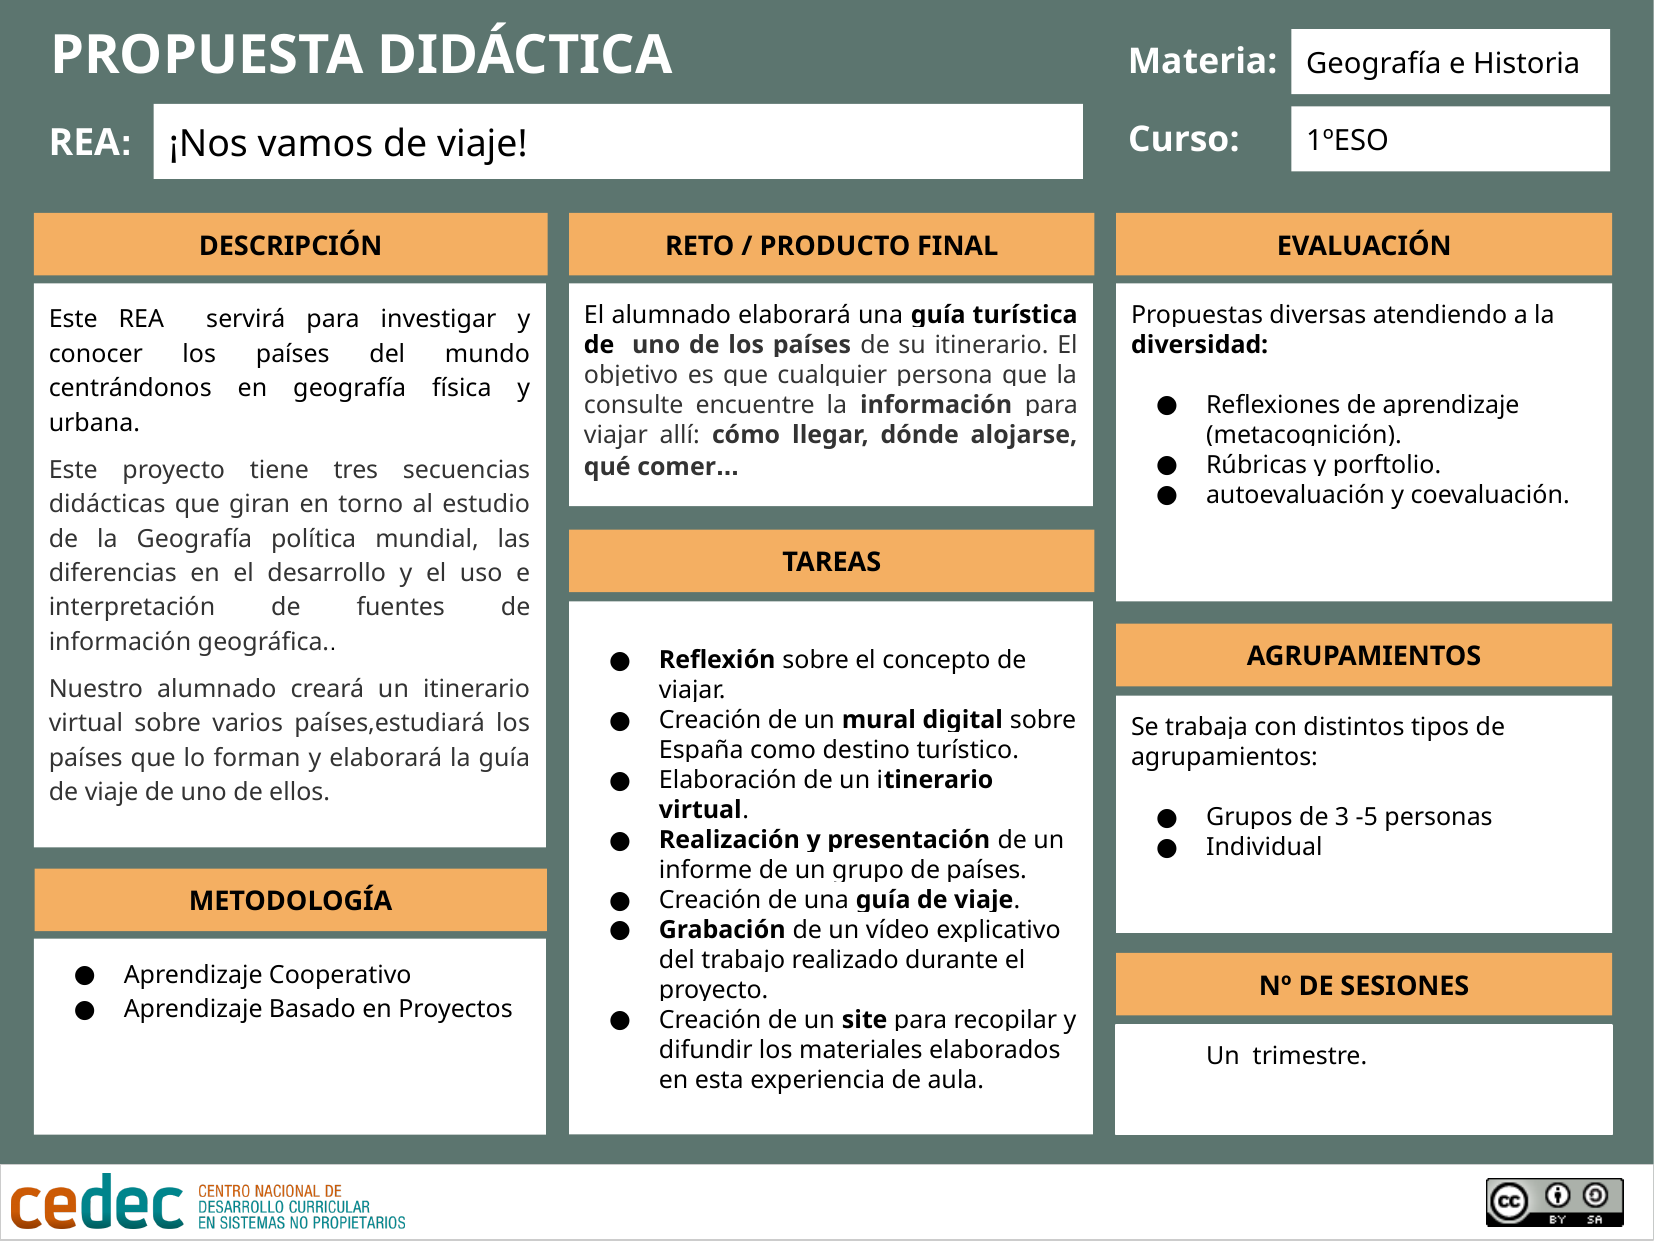

PROPUESTA DIDÁCTICA
Geografía e Historia
Materia:
¡Nos vamos de viaje!
1ºESO
Curso:
REA:
DESCRIPCIÓN
RETO / PRODUCTO FINAL
EVALUACIÓN
Este REA servirá para investigar y conocer los países del mundo centrándonos en geografía física y urbana.
Este proyecto tiene tres secuencias didácticas que giran en torno al estudio de la Geografía política mundial, las diferencias en el desarrollo y el uso e interpretación de fuentes de información geográfica..
Nuestro alumnado creará un itinerario virtual sobre varios países,estudiará los países que lo forman y elaborará la guía de viaje de uno de ellos.
El alumnado elaborará una guía turística de uno de los países de su itinerario. El objetivo es que cualquier persona que la consulte encuentre la información para viajar allí: cómo llegar, dónde alojarse, qué comer...
Propuestas diversas atendiendo a la diversidad:
Reflexiones de aprendizaje (metacognición).
Rúbricas y porftolio.
autoevaluación y coevaluación.
TAREAS
Reflexión sobre el concepto de viajar.
Creación de un mural digital sobre España como destino turístico.
Elaboración de un itinerario virtual.
Realización y presentación de un informe de un grupo de países.
Creación de una guía de viaje.
Grabación de un vídeo explicativo del trabajo realizado durante el proyecto.
Creación de un site para recopilar y difundir los materiales elaborados en esta experiencia de aula.
AGRUPAMIENTOS
Se trabaja con distintos tipos de agrupamientos:
Grupos de 3 -5 personas
Individual
METODOLOGÍA
Aprendizaje Cooperativo
Aprendizaje Basado en Proyectos
Nº DE SESIONES
Un trimestre.